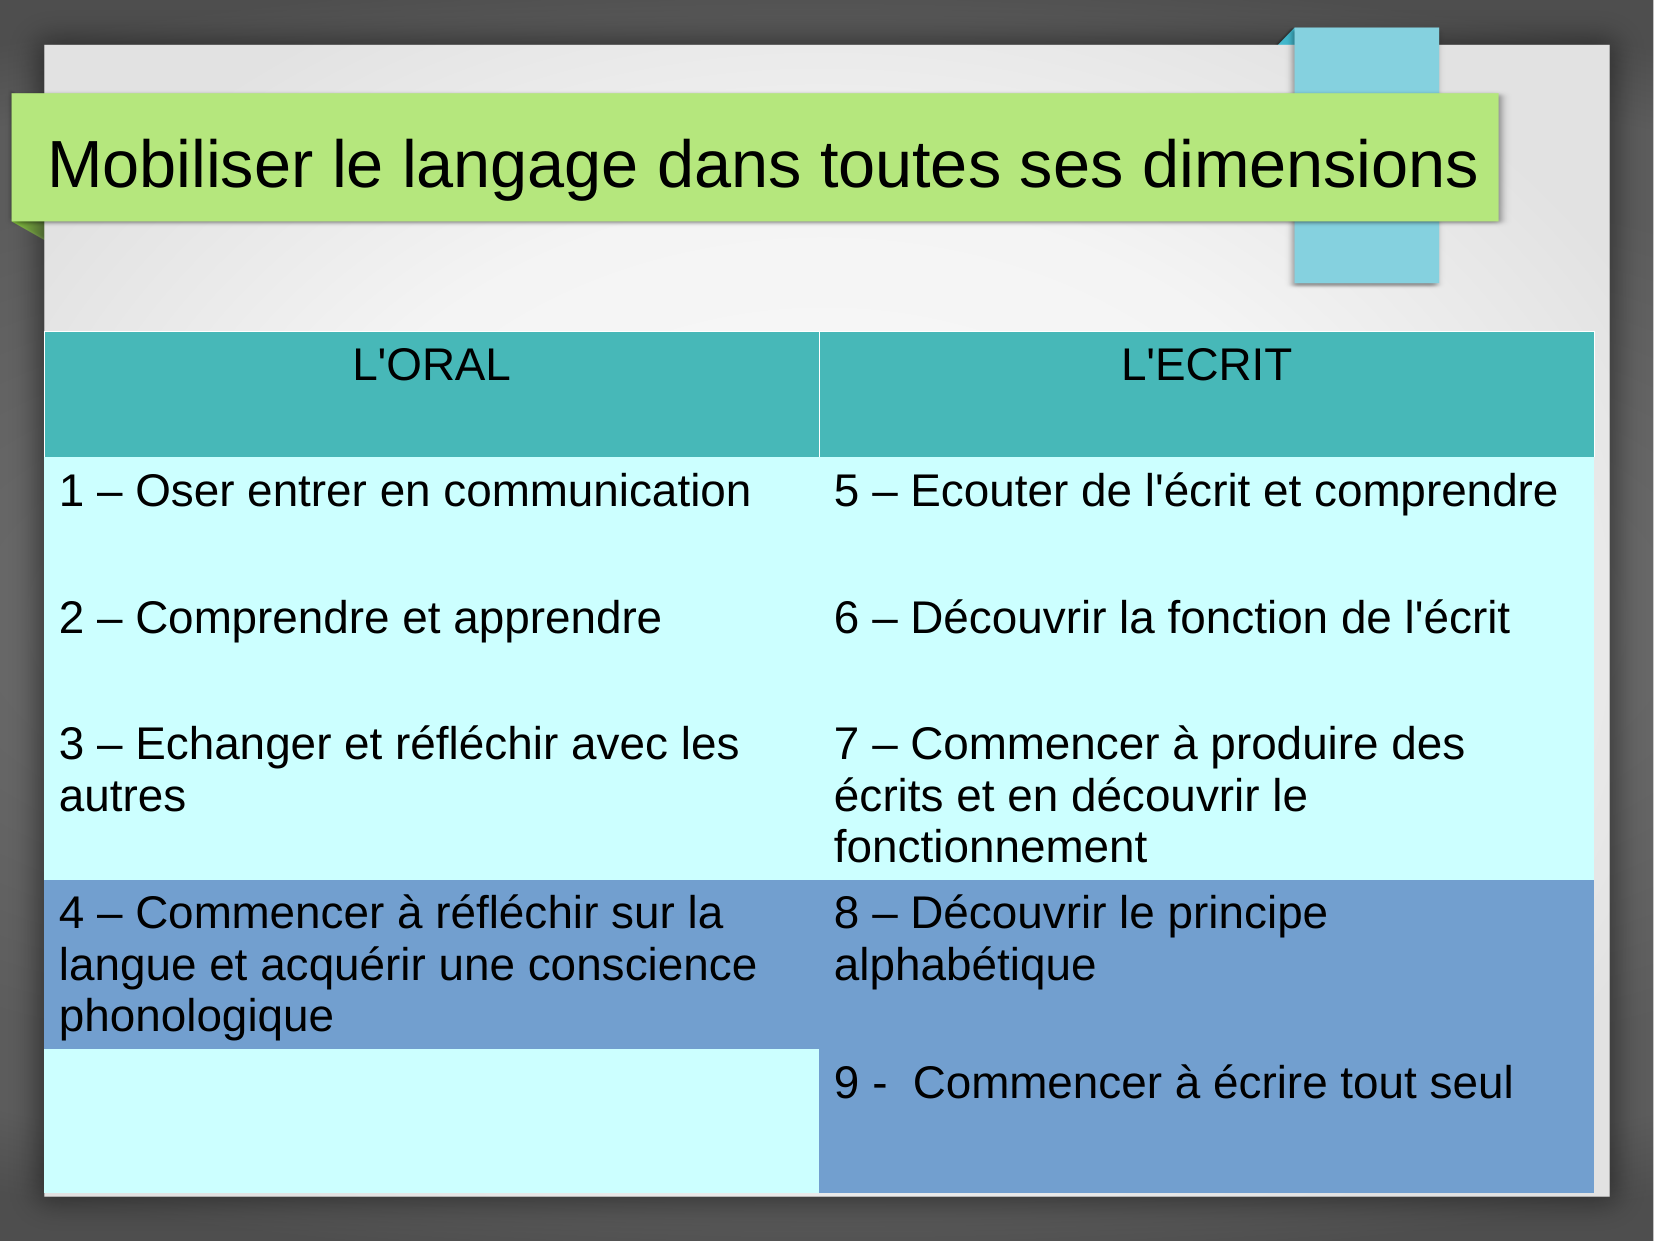

Mobiliser le langage dans toutes ses dimensions
#
| L'ORAL | L'ECRIT |
| --- | --- |
| 1 – Oser entrer en communication | 5 – Ecouter de l'écrit et comprendre |
| 2 – Comprendre et apprendre | 6 – Découvrir la fonction de l'écrit |
| 3 – Echanger et réfléchir avec les autres | 7 – Commencer à produire des écrits et en découvrir le fonctionnement |
| 4 – Commencer à réfléchir sur la langue et acquérir une conscience phonologique | 8 – Découvrir le principe alphabétique |
| | 9 - Commencer à écrire tout seul |